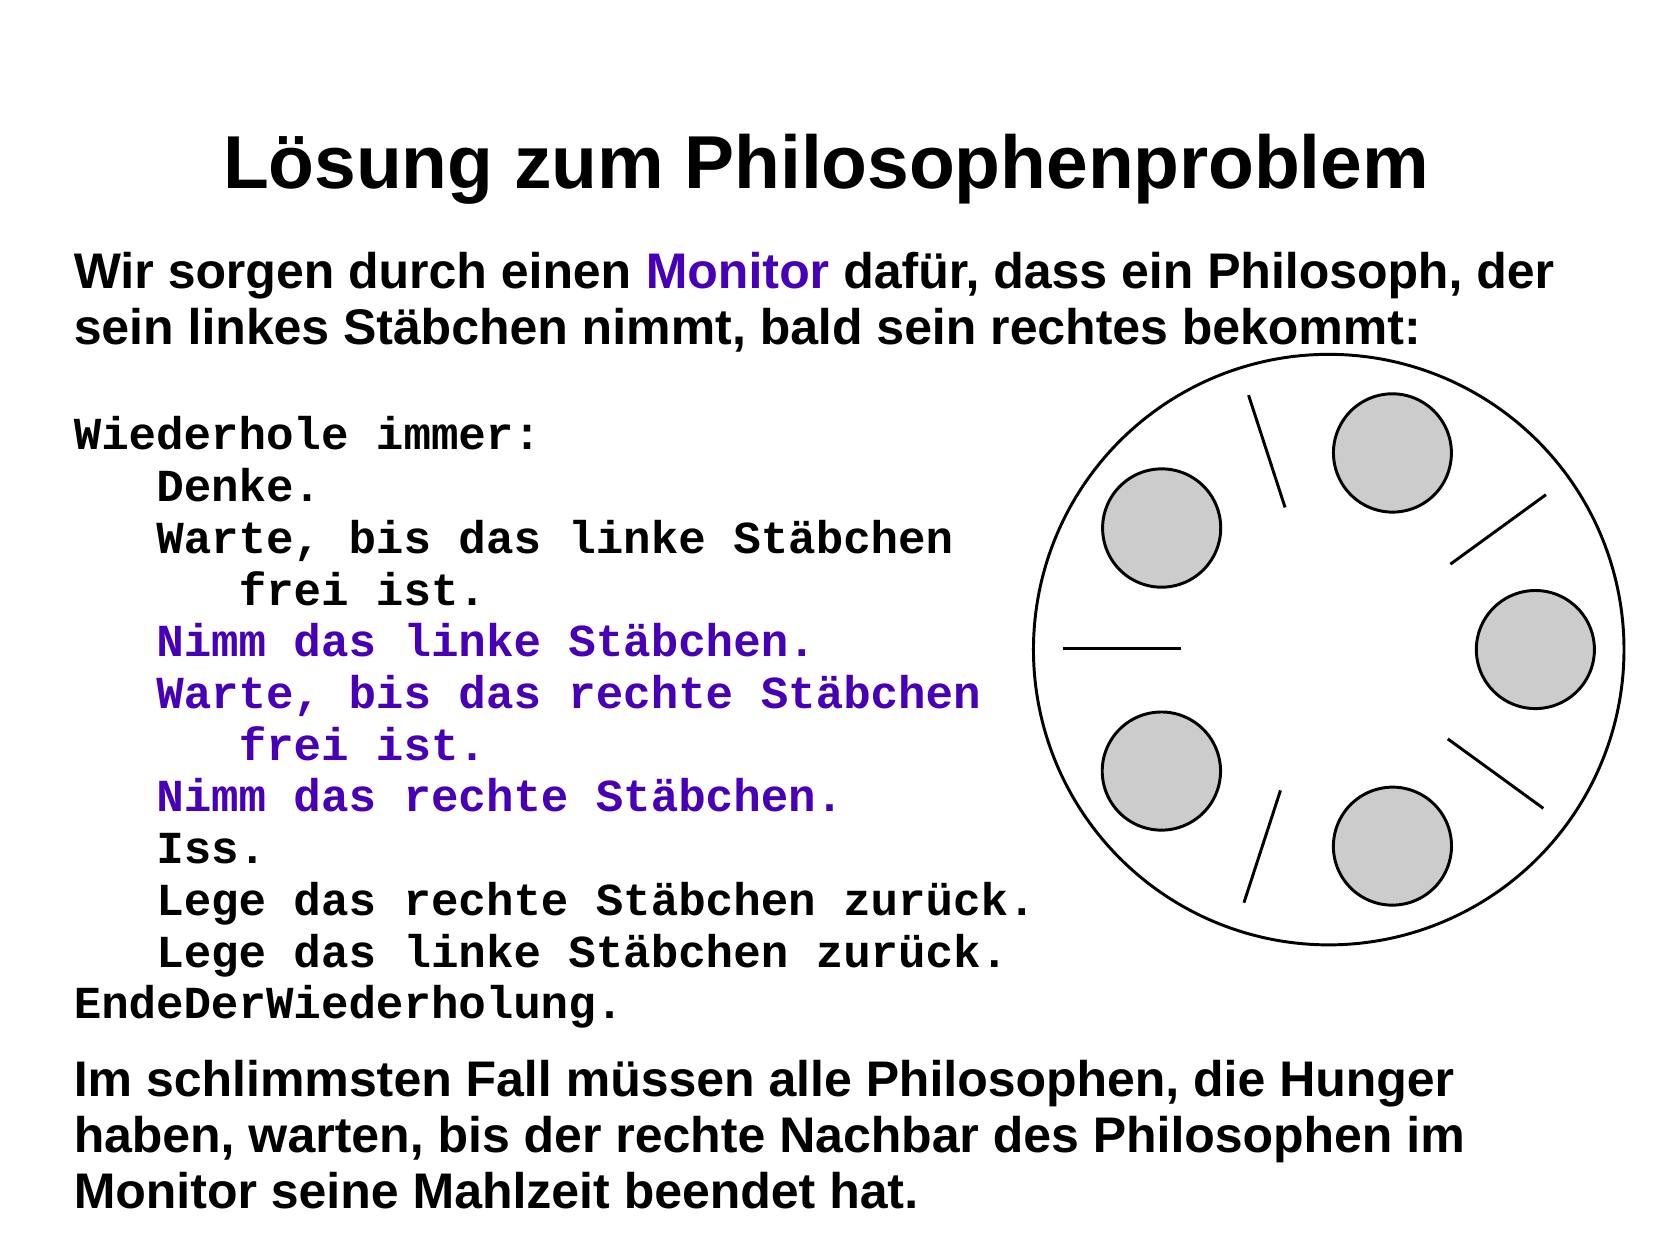

# Lösung zum Philosophenproblem
Wir sorgen durch einen Monitor dafür, dass ein Philosoph, der sein linkes Stäbchen nimmt, bald sein rechtes bekommt:
Wiederhole immer:
 Denke.
 Warte, bis das linke Stäbchen
 frei ist.
 Nimm das linke Stäbchen.
 Warte, bis das rechte Stäbchen
 frei ist.
 Nimm das rechte Stäbchen.
 Iss.
 Lege das rechte Stäbchen zurück.
 Lege das linke Stäbchen zurück.
EndeDerWiederholung.
Im schlimmsten Fall müssen alle Philosophen, die Hunger haben, warten, bis der rechte Nachbar des Philosophen im Monitor seine Mahlzeit beendet hat.